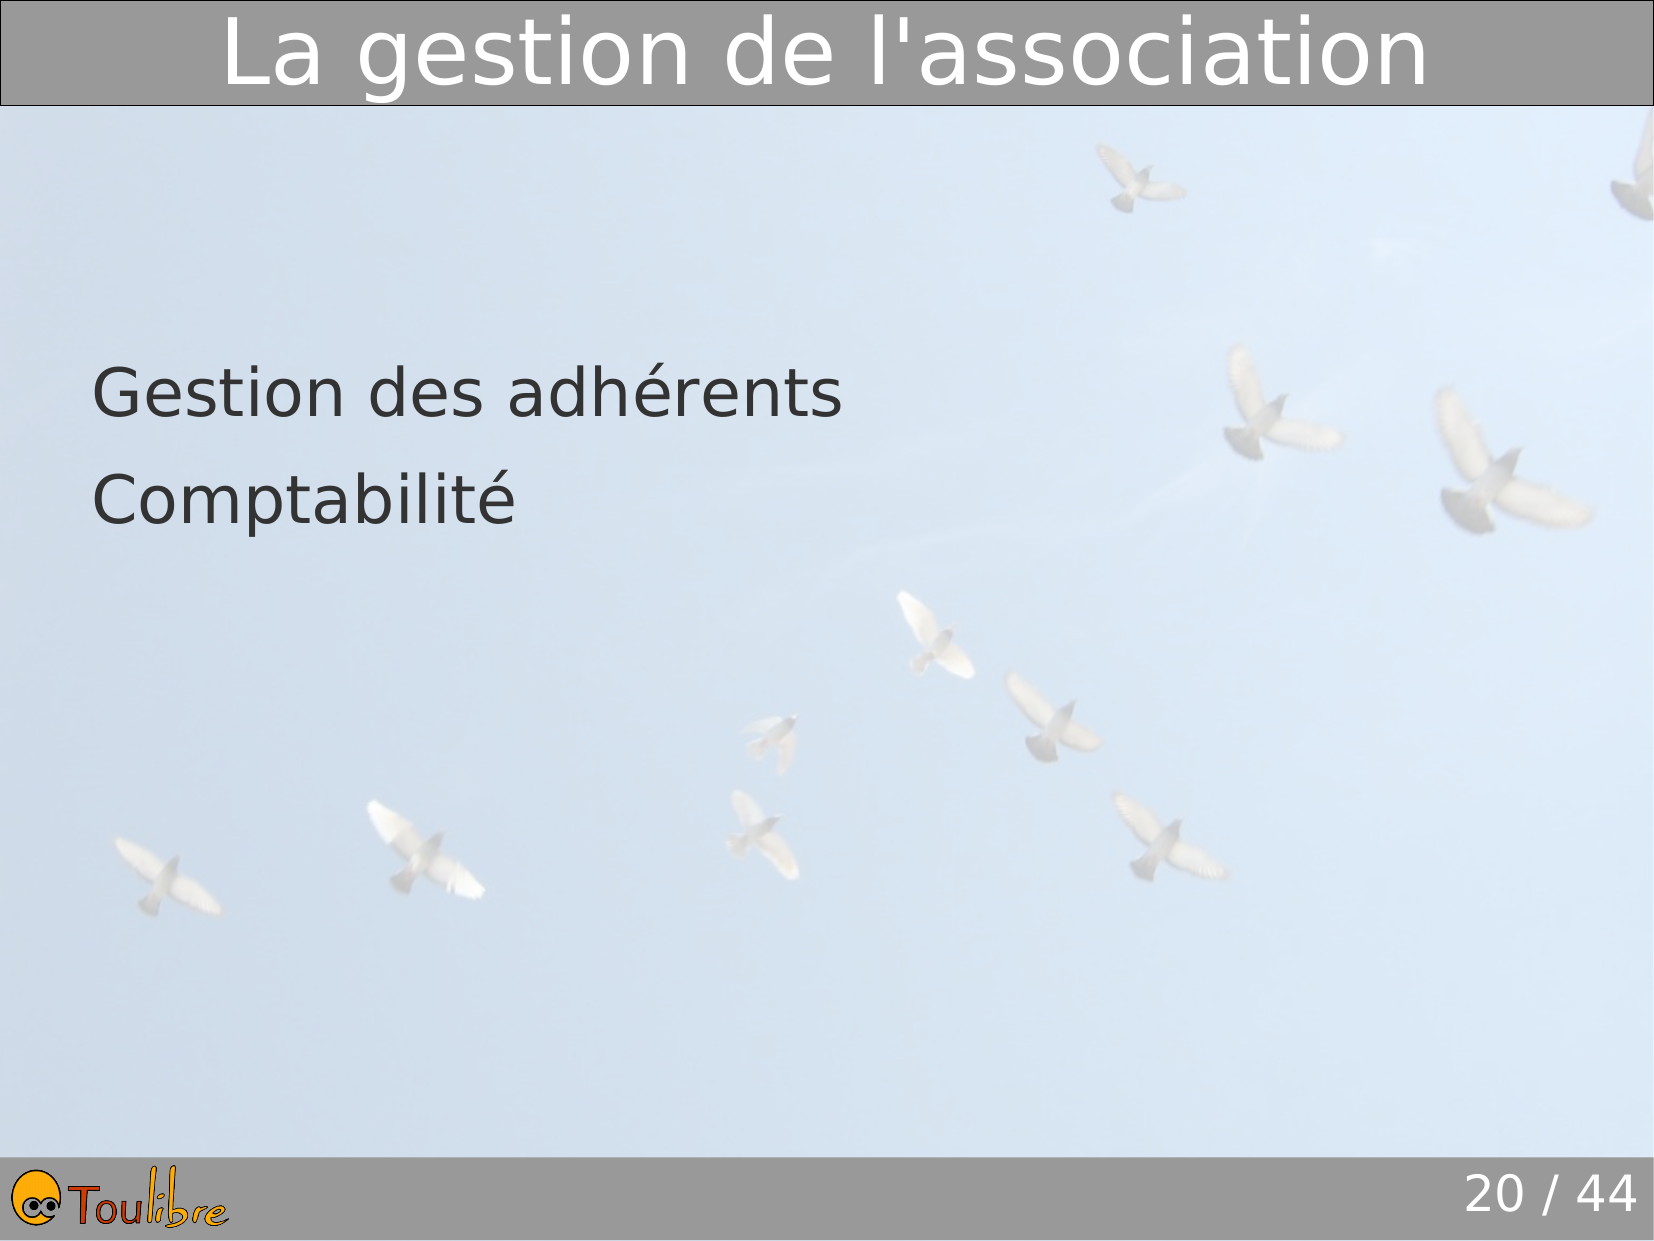

# La gestion de l'association
Gestion des adhérents
Comptabilité